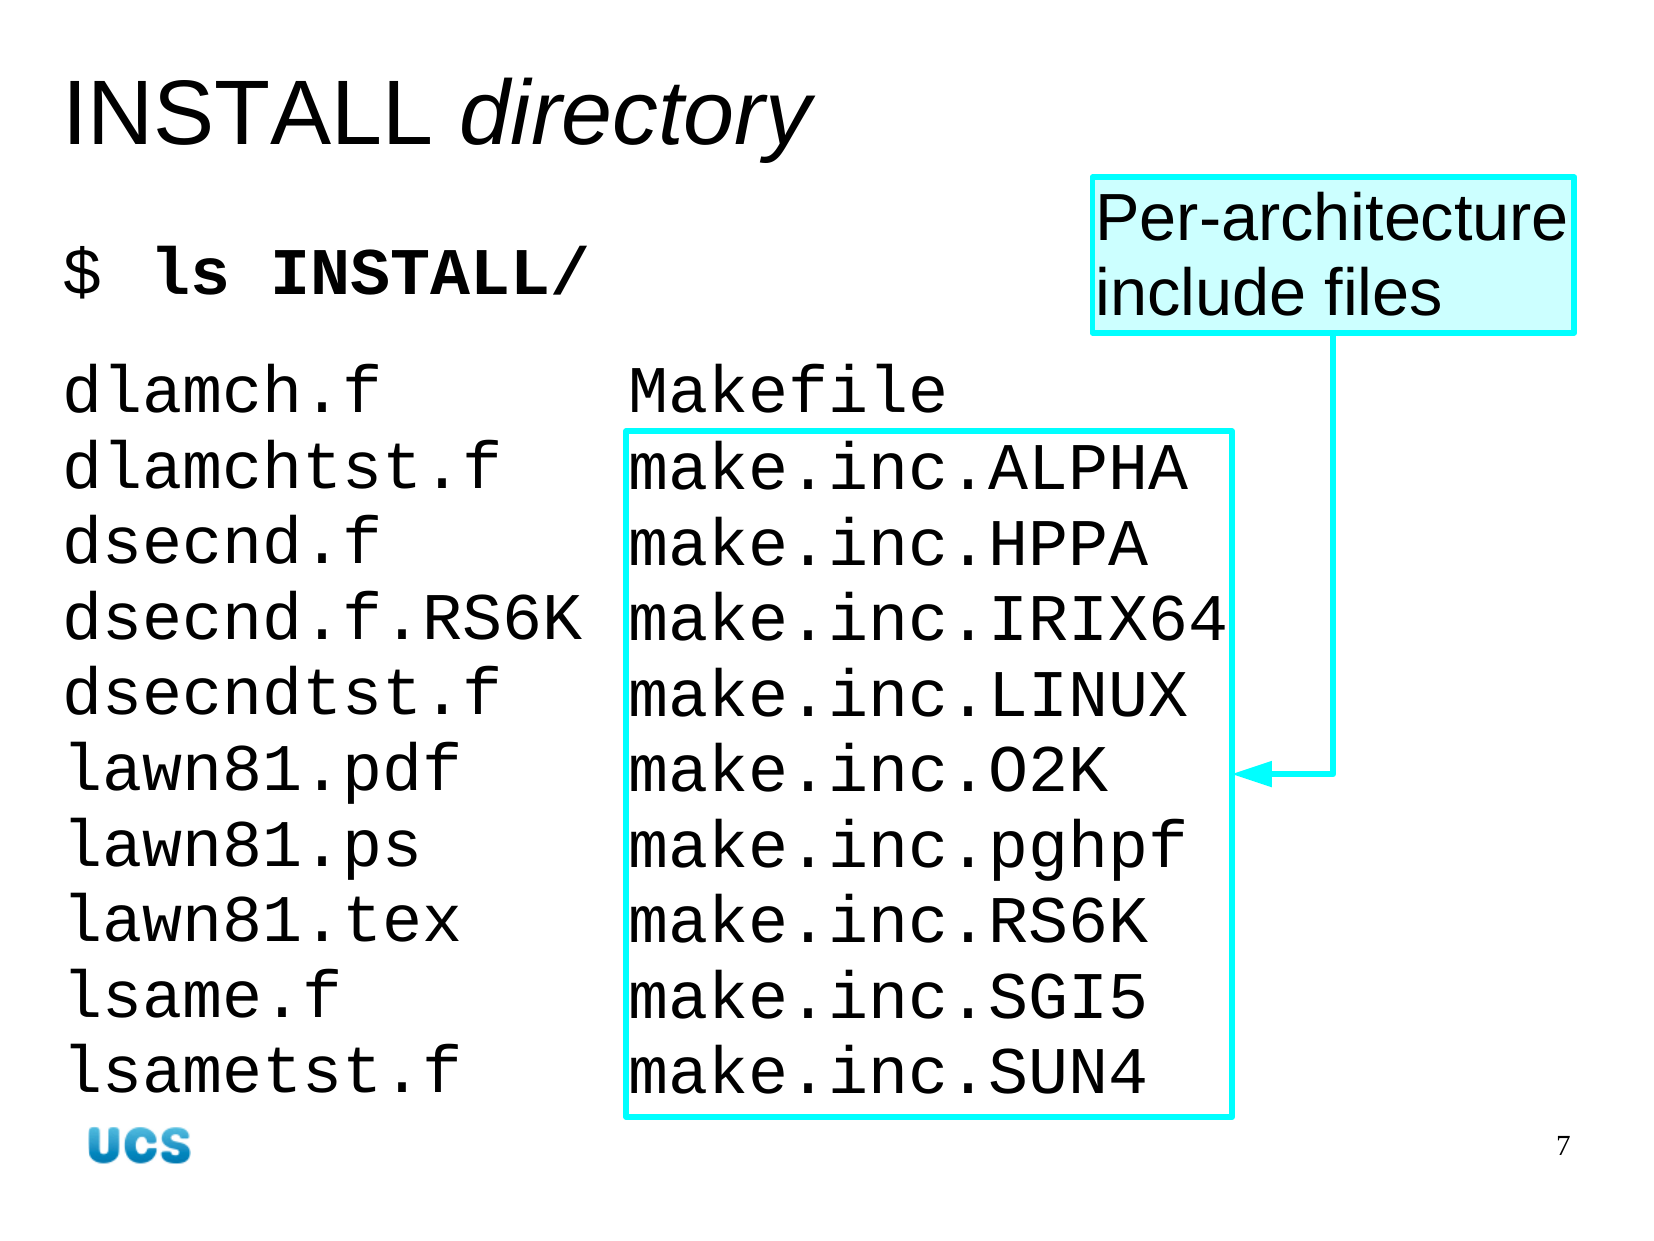

INSTALL directory
Per-architecture
include files
$
ls INSTALL/
dlamch.f
dlamchtst.f
dsecnd.f
dsecnd.f.RS6K
dsecndtst.f
lawn81.pdf
lawn81.ps
lawn81.tex
lsame.f
lsametst.f
Makefile
make.inc.ALPHA
make.inc.HPPA
make.inc.IRIX64
make.inc.LINUX
make.inc.O2K
make.inc.pghpf
make.inc.RS6K
make.inc.SGI5
make.inc.SUN4
7